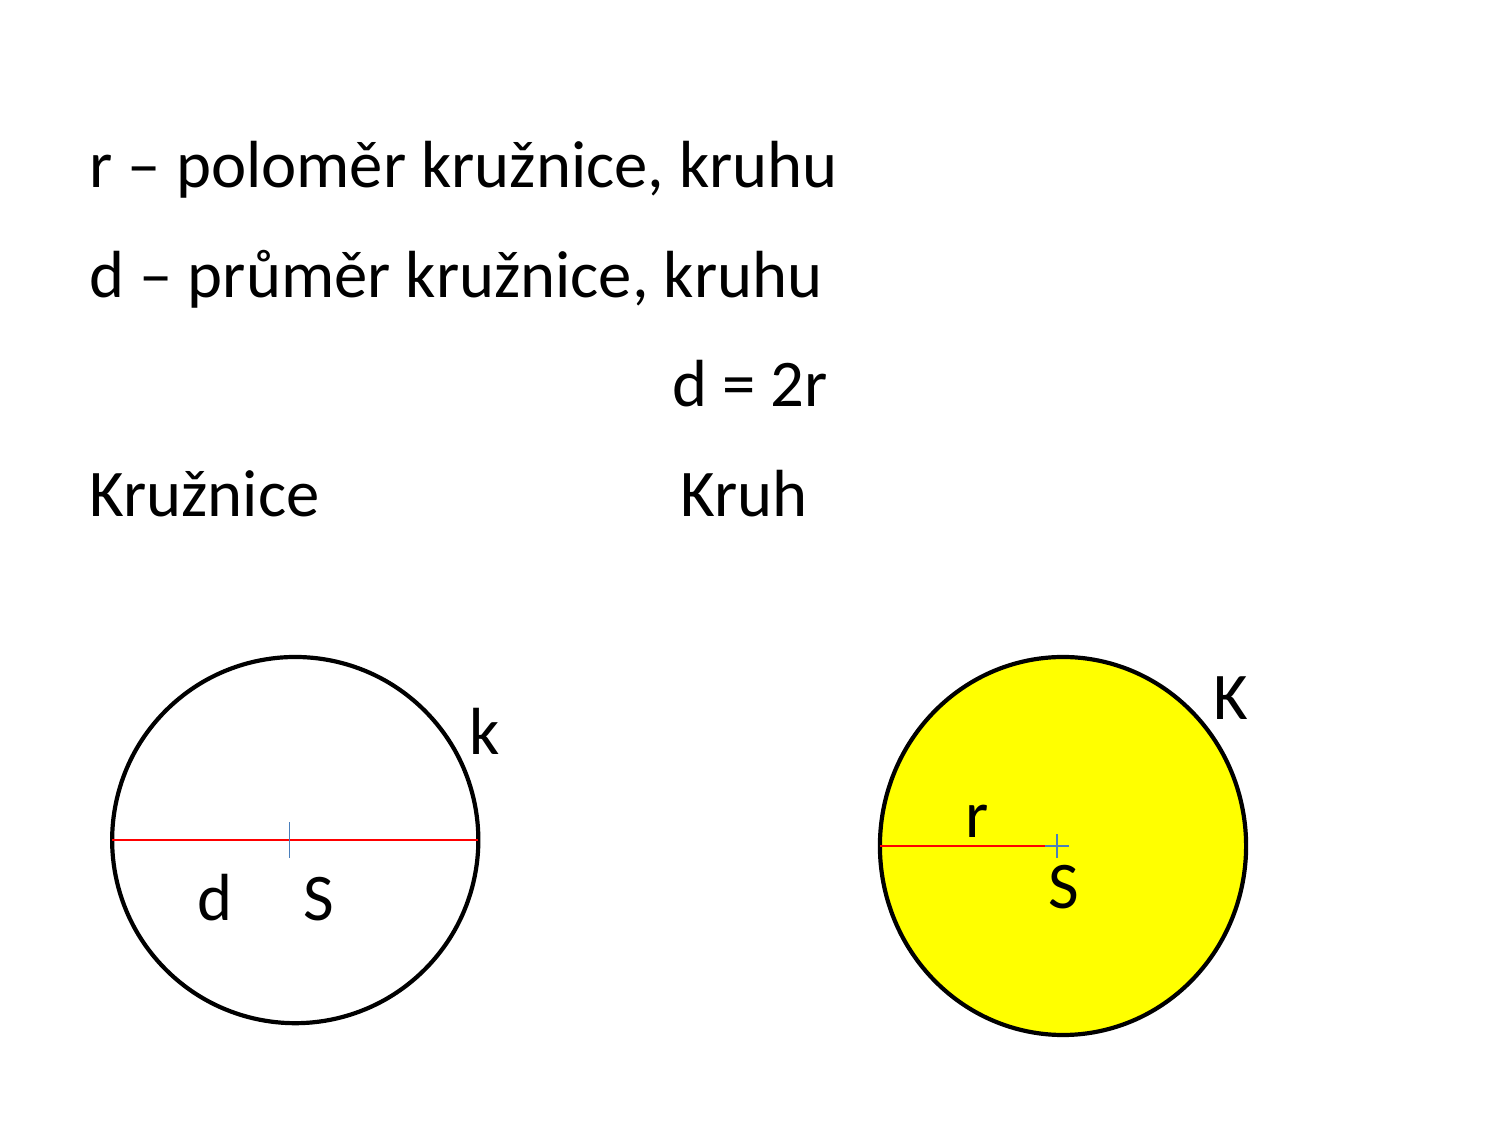

# r – poloměr kružnice, kruhu
d – průměr kružnice, kruhu
d = 2r
Kružnice					Kruh
K
k
r
S
d
S